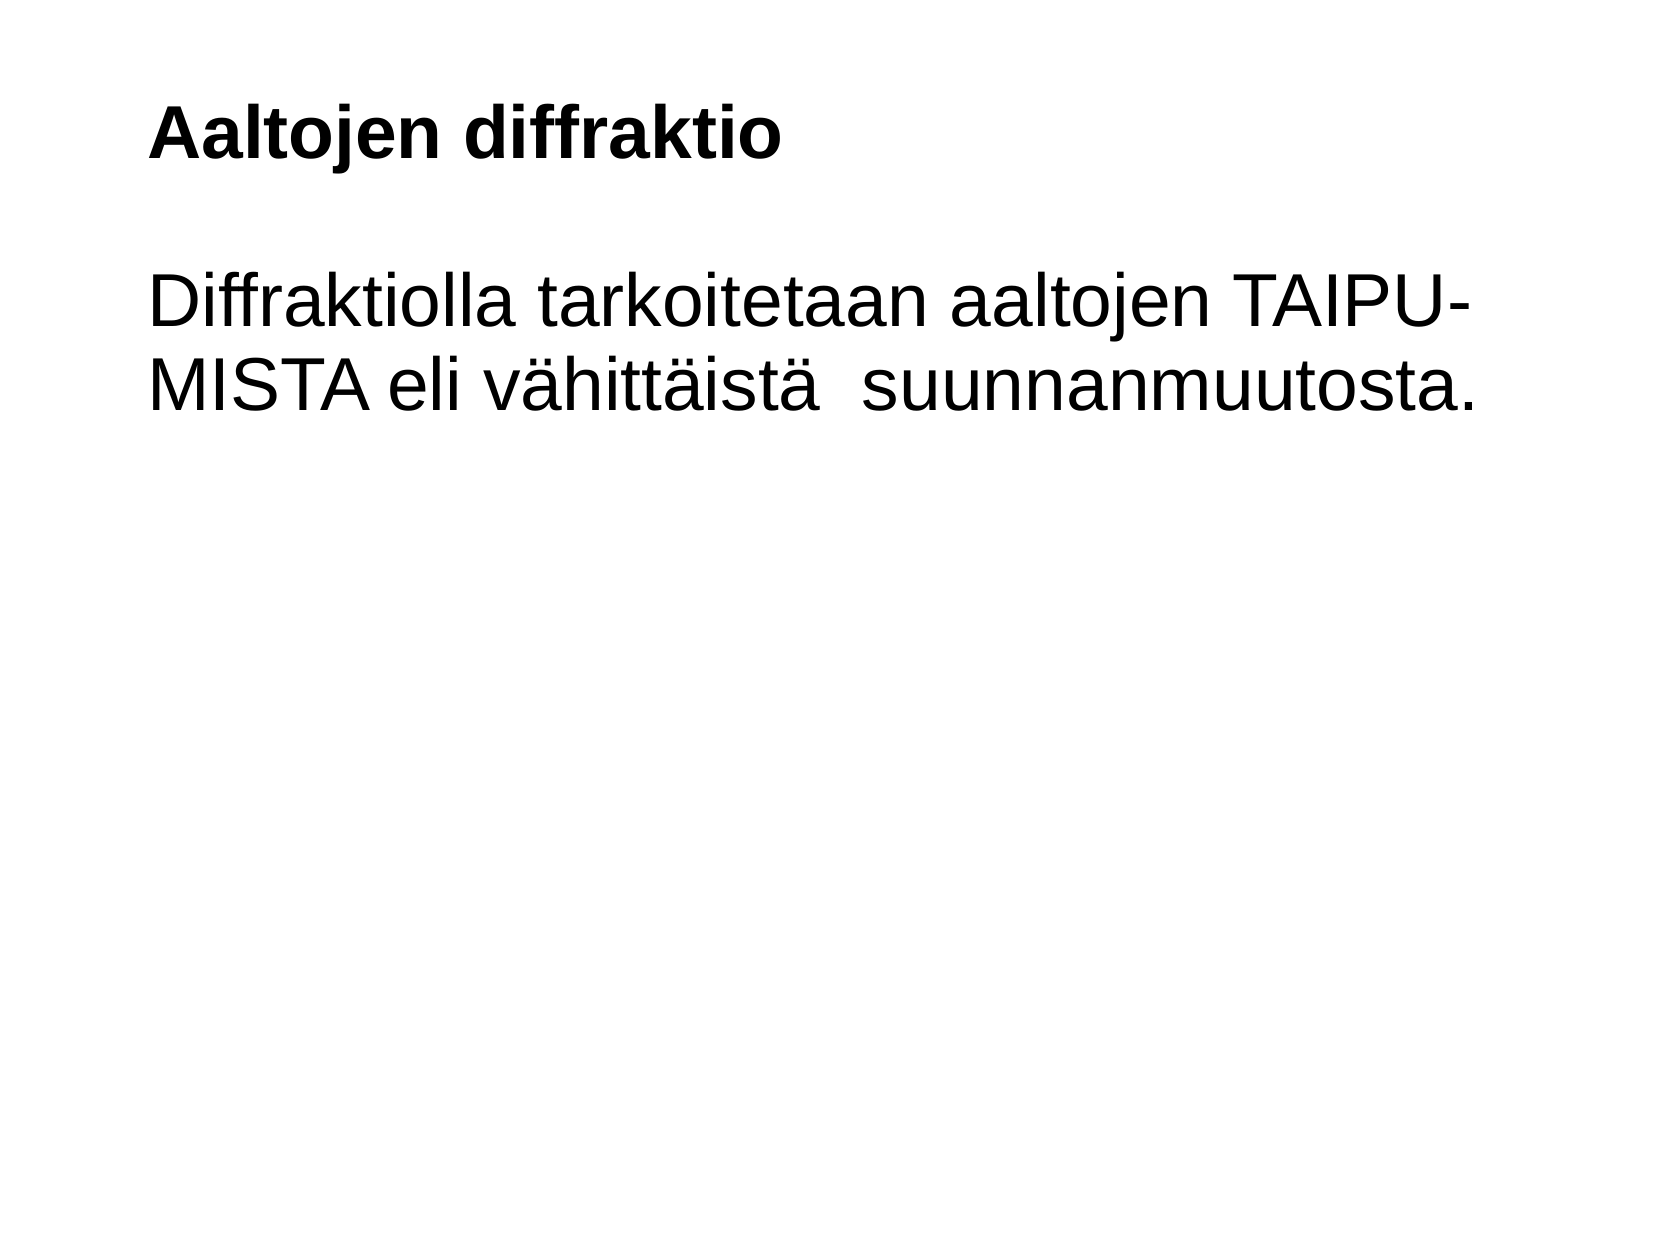

Aaltojen diffraktio
Diffraktiolla tarkoitetaan aaltojen TAIPU-MISTA eli vähittäistä suunnanmuutosta.